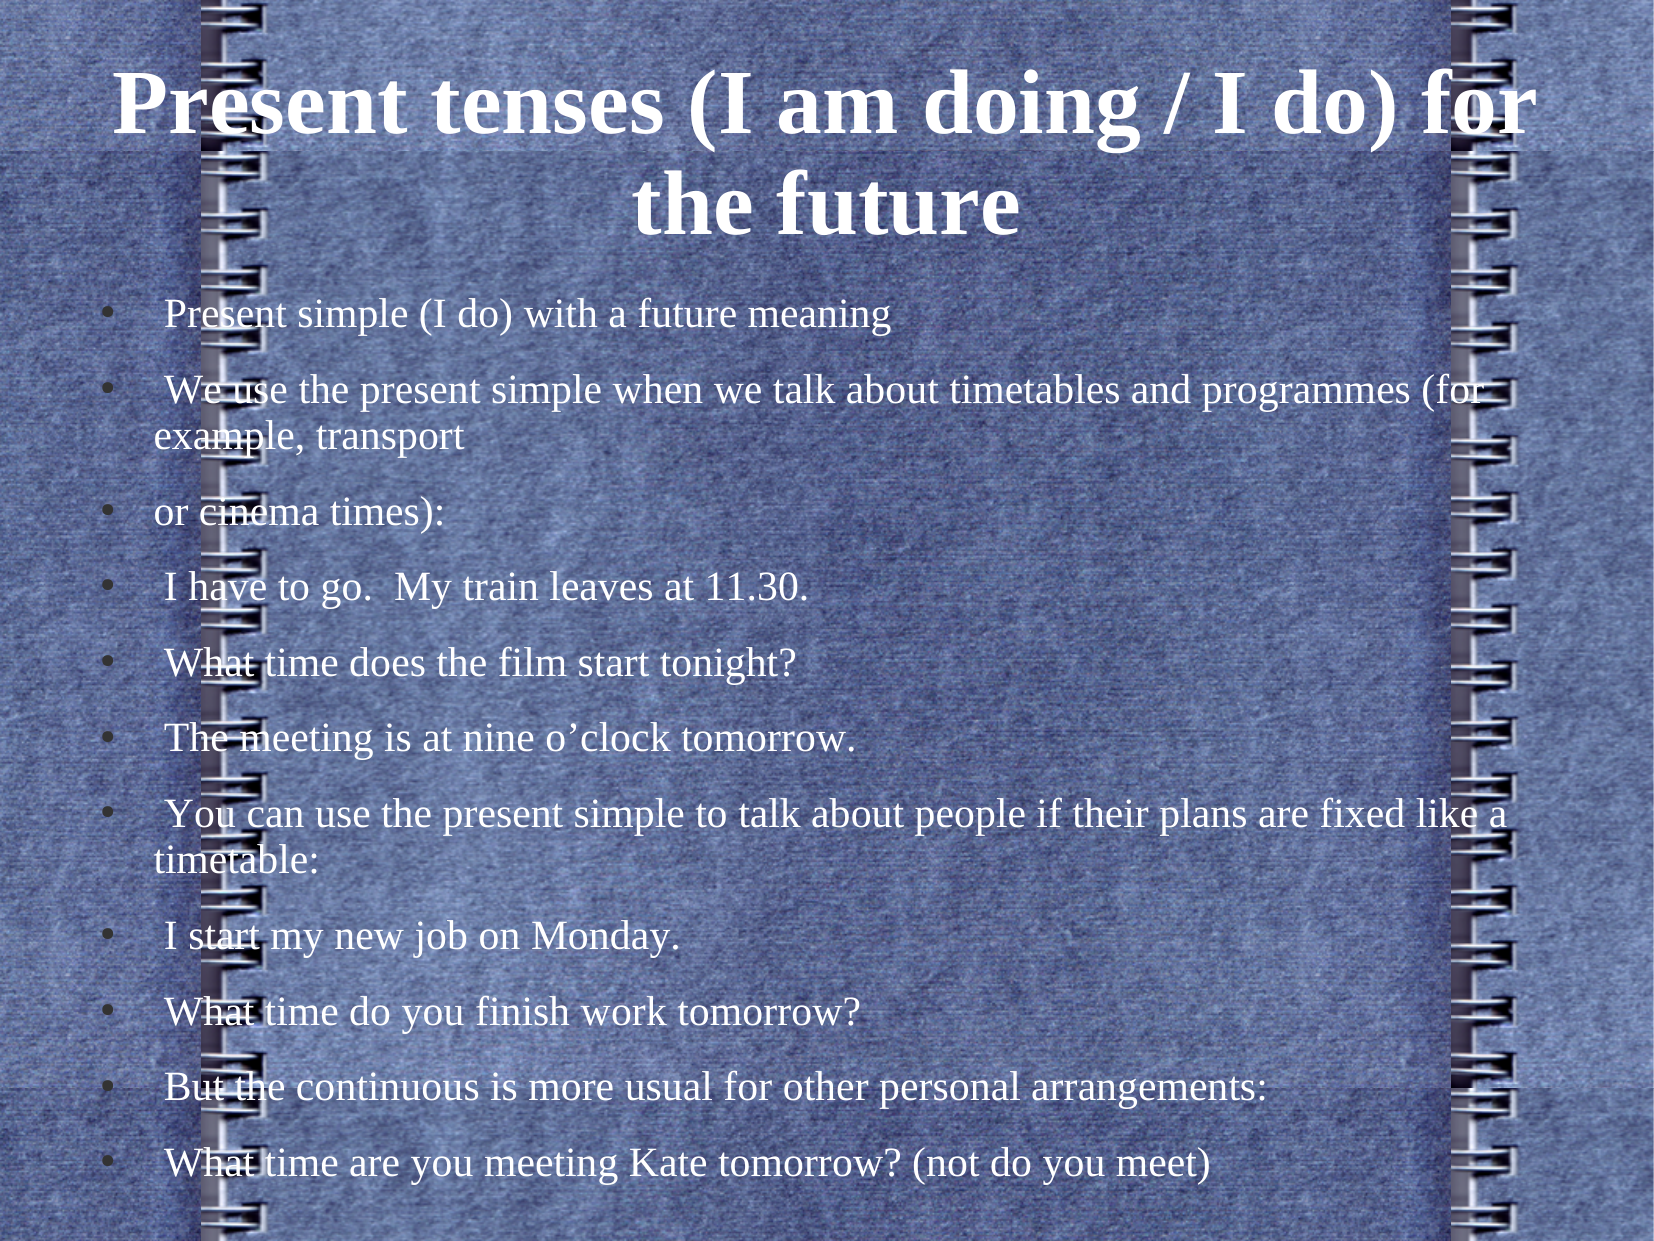

# Present tenses (I am doing / I do) for the future
 Present simple (I do) with a future meaning
 We use the present simple when we talk about timetables and programmes (for example, transport
or cinema times):
 I have to go. My train leaves at 11.30.
 What time does the film start tonight?
 The meeting is at nine o’clock tomorrow.
 You can use the present simple to talk about people if their plans are fixed like a timetable:
 I start my new job on Monday.
 What time do you finish work tomorrow?
 But the continuous is more usual for other personal arrangements:
 What time are you meeting Kate tomorrow? (not do you meet)